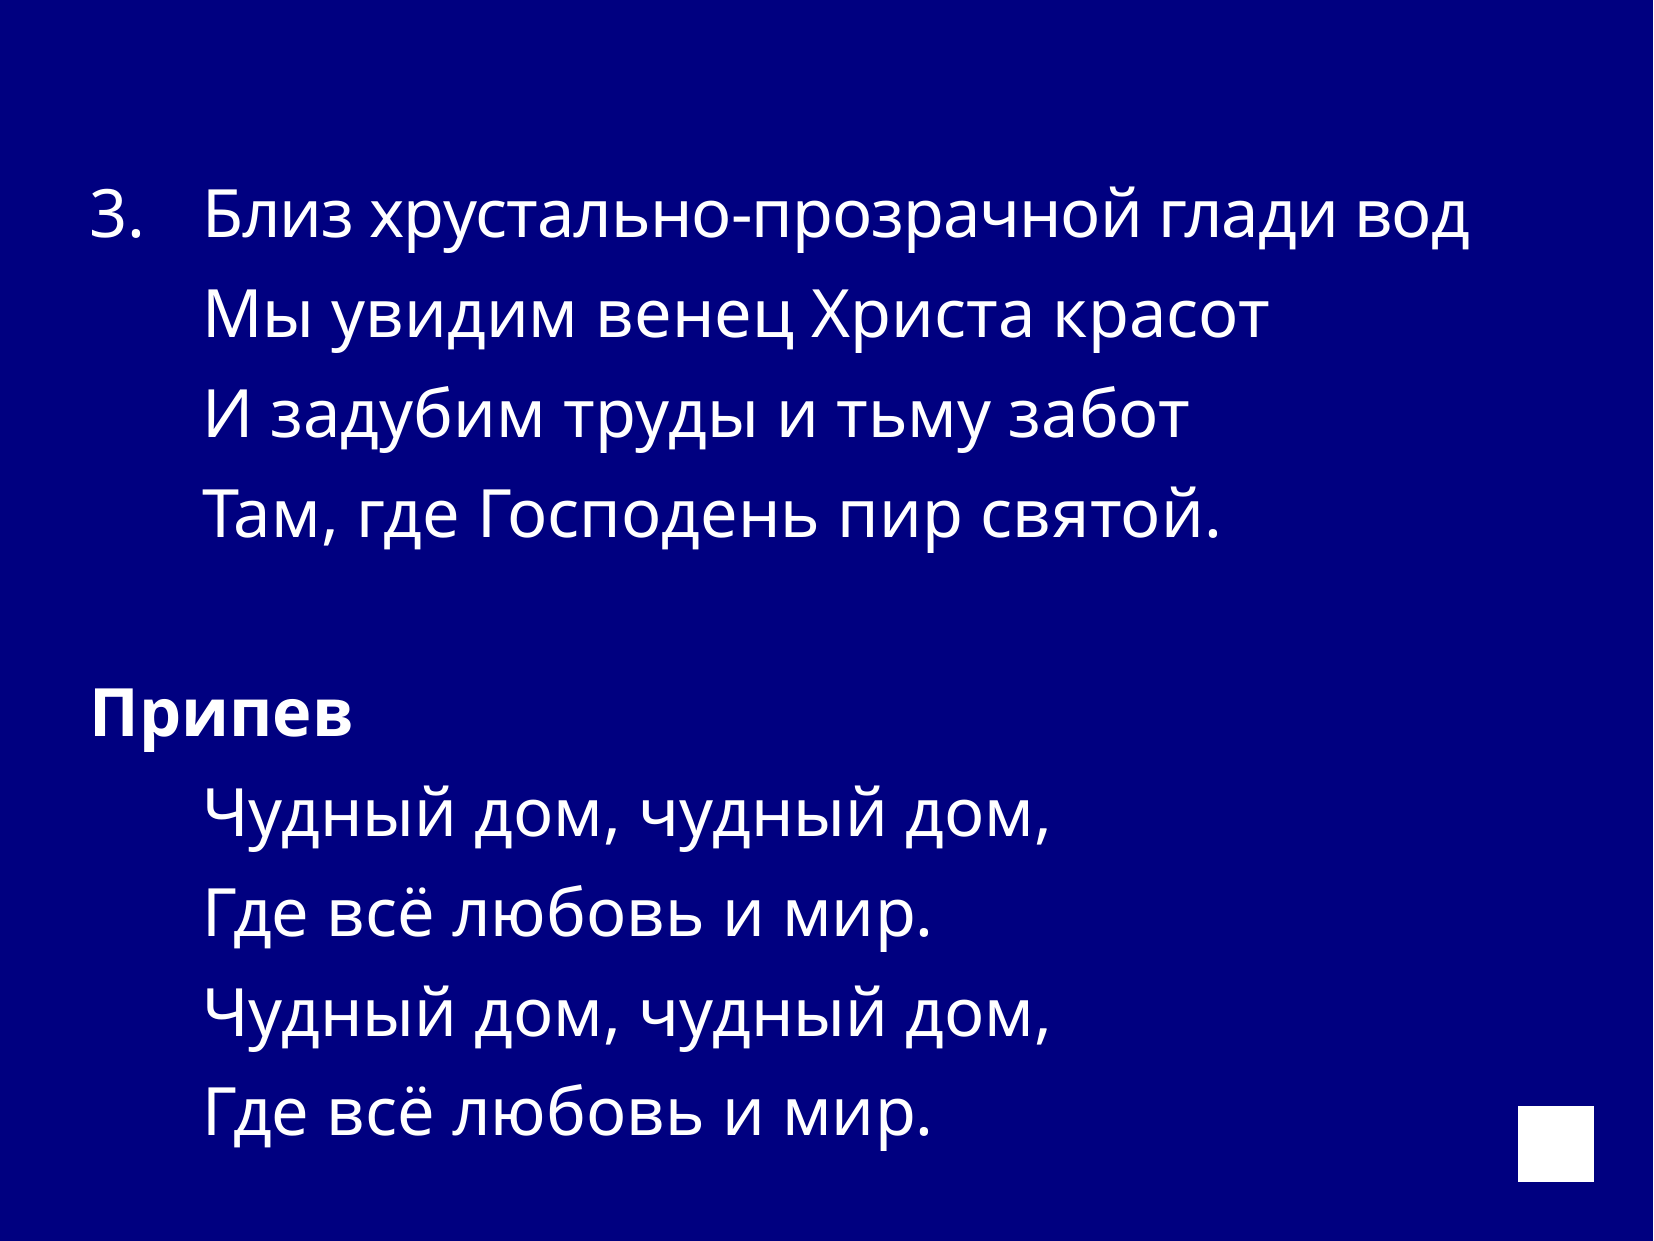

3.	Близ хрустально-прозрачной глади вод
	Мы увидим венец Христа красот
	И задубим труды и тьму забот
	Там, где Господень пир святой.
Припев
	Чудный дом, чудный дом,
	Где всё любовь и мир.
	Чудный дом, чудный дом,
	Где всё любовь и мир.